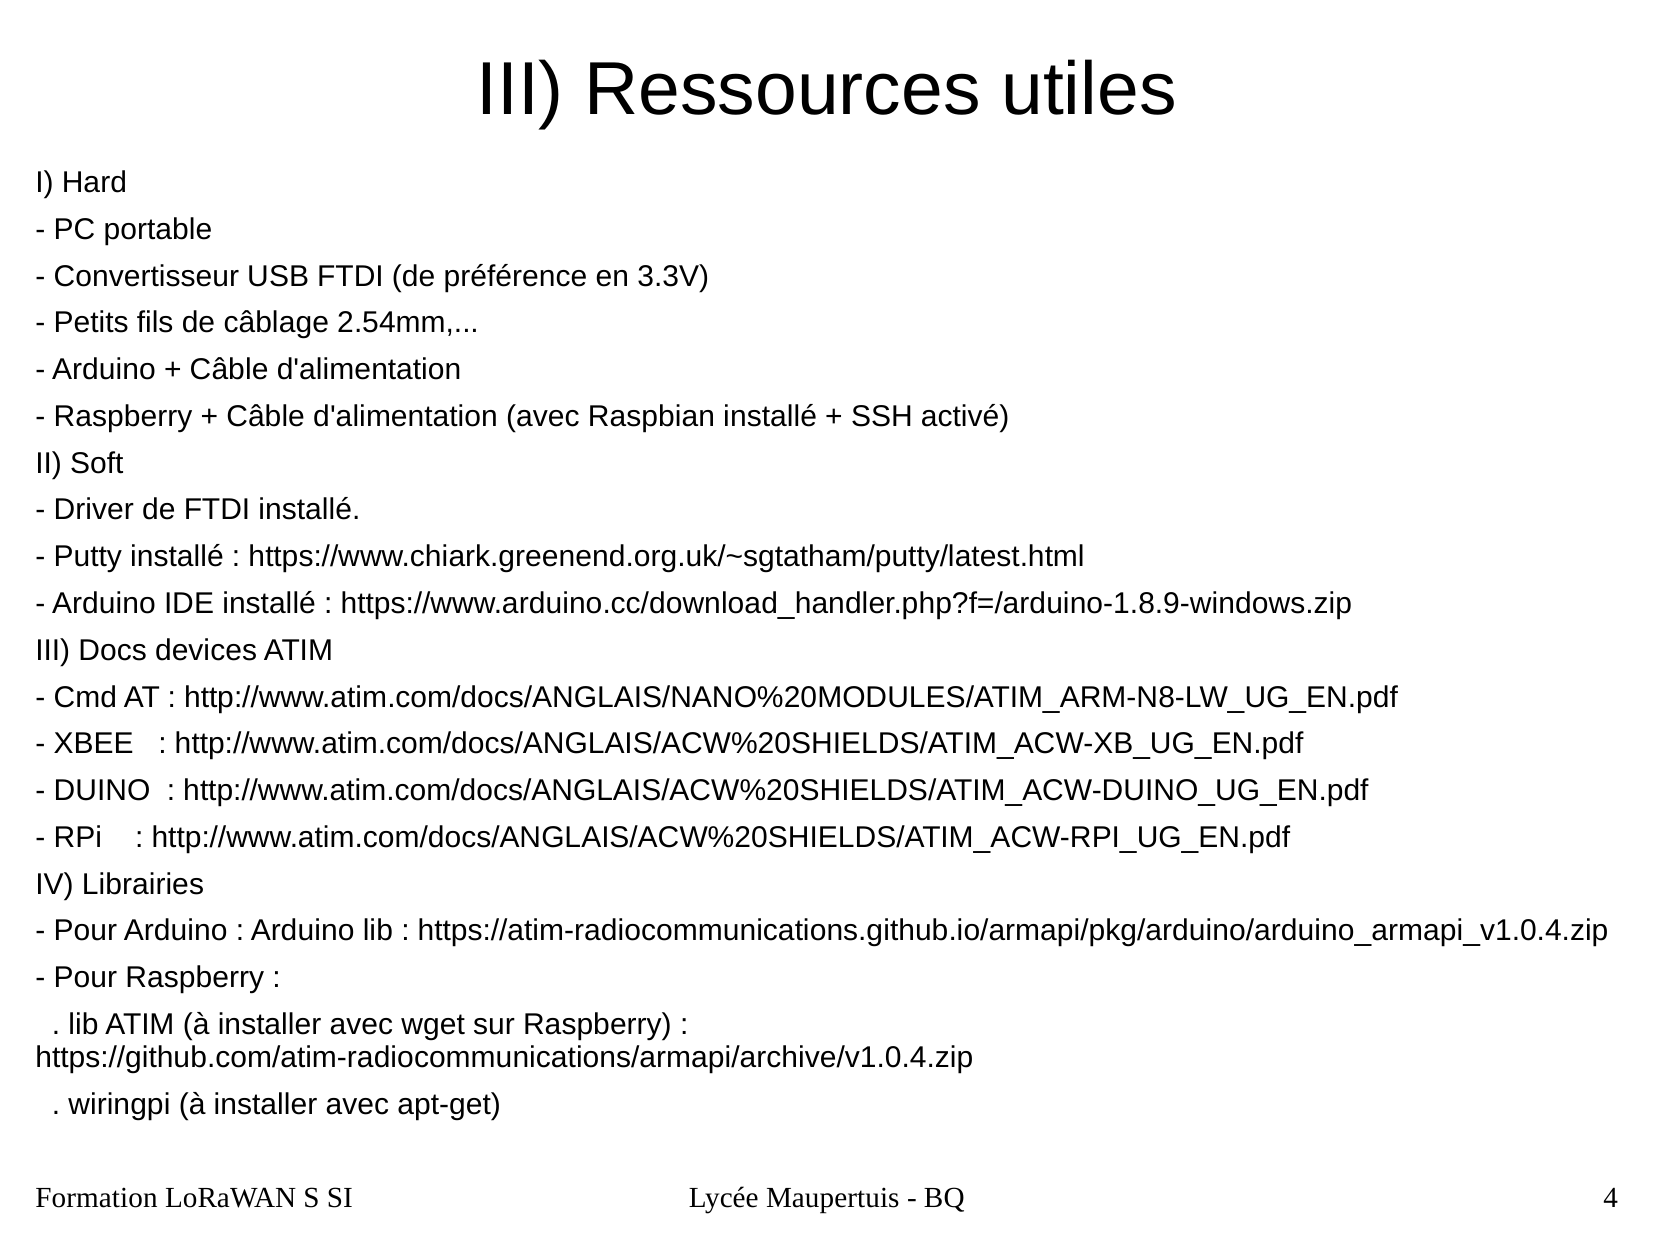

# III) Ressources utiles
I) Hard
- PC portable
- Convertisseur USB FTDI (de préférence en 3.3V)
- Petits fils de câblage 2.54mm,...
- Arduino + Câble d'alimentation
- Raspberry + Câble d'alimentation (avec Raspbian installé + SSH activé)
II) Soft
- Driver de FTDI installé.
- Putty installé : https://www.chiark.greenend.org.uk/~sgtatham/putty/latest.html
- Arduino IDE installé : https://www.arduino.cc/download_handler.php?f=/arduino-1.8.9-windows.zip
III) Docs devices ATIM
- Cmd AT : http://www.atim.com/docs/ANGLAIS/NANO%20MODULES/ATIM_ARM-N8-LW_UG_EN.pdf
- XBEE : http://www.atim.com/docs/ANGLAIS/ACW%20SHIELDS/ATIM_ACW-XB_UG_EN.pdf
- DUINO : http://www.atim.com/docs/ANGLAIS/ACW%20SHIELDS/ATIM_ACW-DUINO_UG_EN.pdf
- RPi : http://www.atim.com/docs/ANGLAIS/ACW%20SHIELDS/ATIM_ACW-RPI_UG_EN.pdf
IV) Librairies
- Pour Arduino : Arduino lib : https://atim-radiocommunications.github.io/armapi/pkg/arduino/arduino_armapi_v1.0.4.zip
- Pour Raspberry :
 . lib ATIM (à installer avec wget sur Raspberry) : https://github.com/atim-radiocommunications/armapi/archive/v1.0.4.zip
 . wiringpi (à installer avec apt-get)
Formation LoRaWAN S SI
Lycée Maupertuis - BQ
4